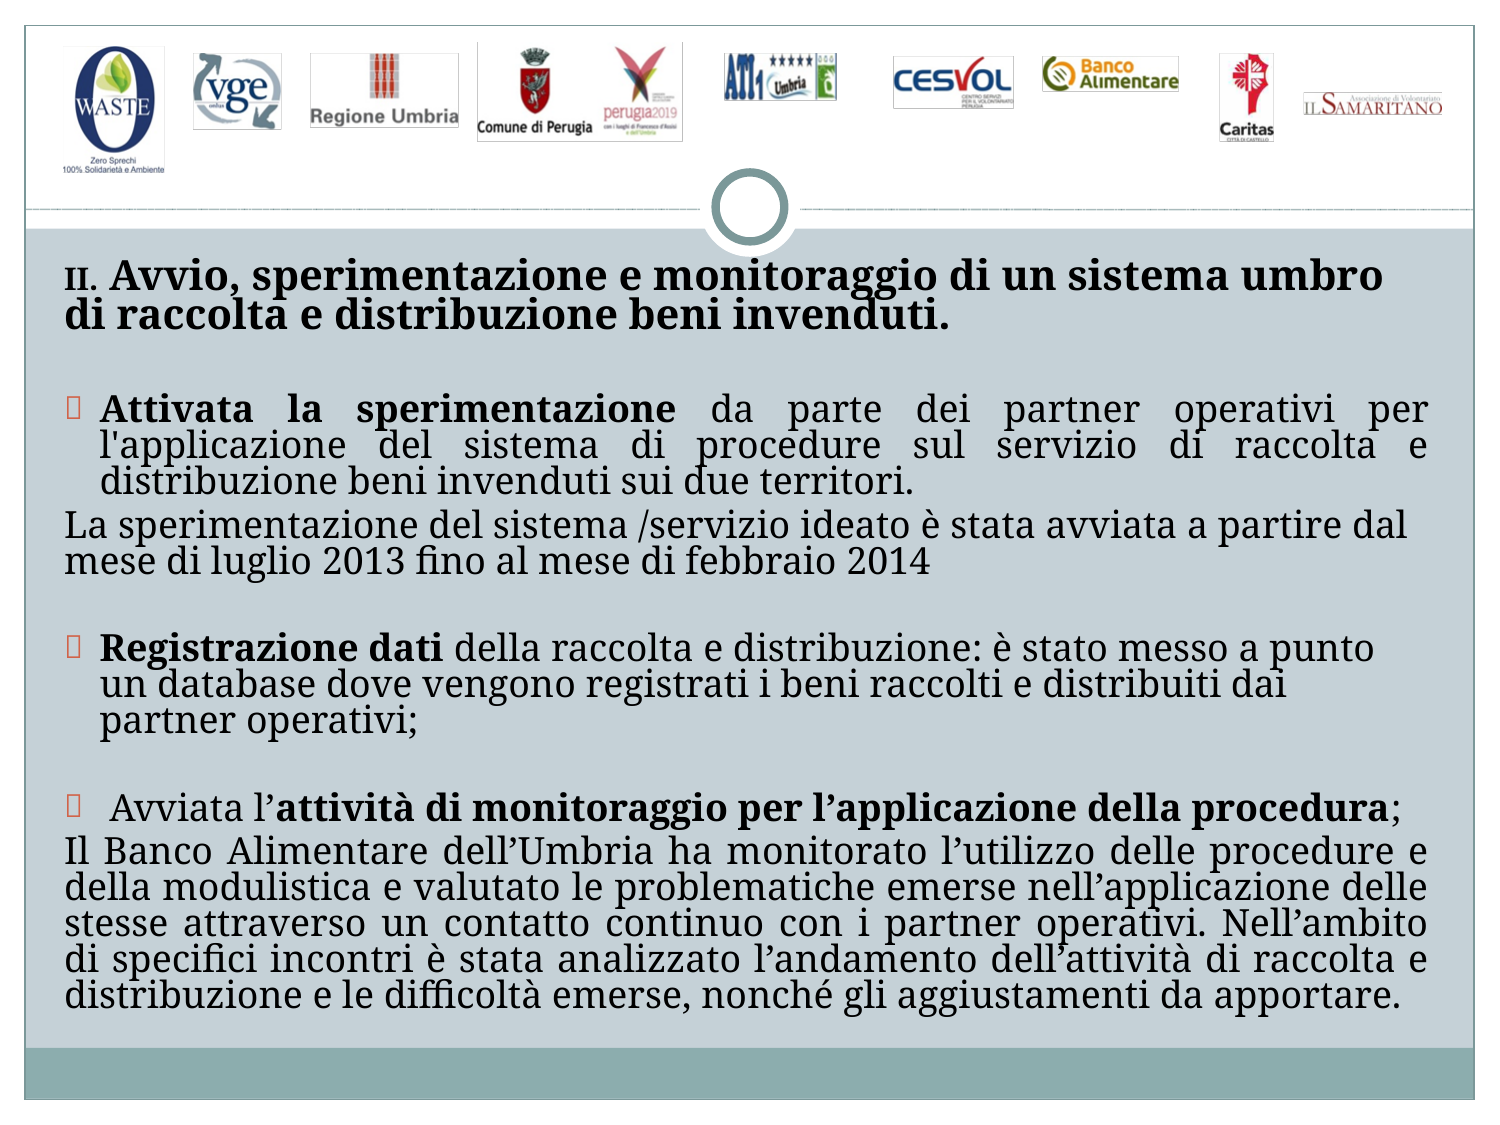

II. Avvio, sperimentazione e monitoraggio di un sistema umbro di raccolta e distribuzione beni invenduti.
Attivata la sperimentazione da parte dei partner operativi per l'applicazione del sistema di procedure sul servizio di raccolta e distribuzione beni invenduti sui due territori.
La sperimentazione del sistema /servizio ideato è stata avviata a partire dal mese di luglio 2013 fino al mese di febbraio 2014
Registrazione dati della raccolta e distribuzione: è stato messo a punto un database dove vengono registrati i beni raccolti e distribuiti dai partner operativi;
 Avviata l’attività di monitoraggio per l’applicazione della procedura;
Il Banco Alimentare dell’Umbria ha monitorato l’utilizzo delle procedure e della modulistica e valutato le problematiche emerse nell’applicazione delle stesse attraverso un contatto continuo con i partner operativi. Nell’ambito di specifici incontri è stata analizzato l’andamento dell’attività di raccolta e distribuzione e le difficoltà emerse, nonché gli aggiustamenti da apportare.